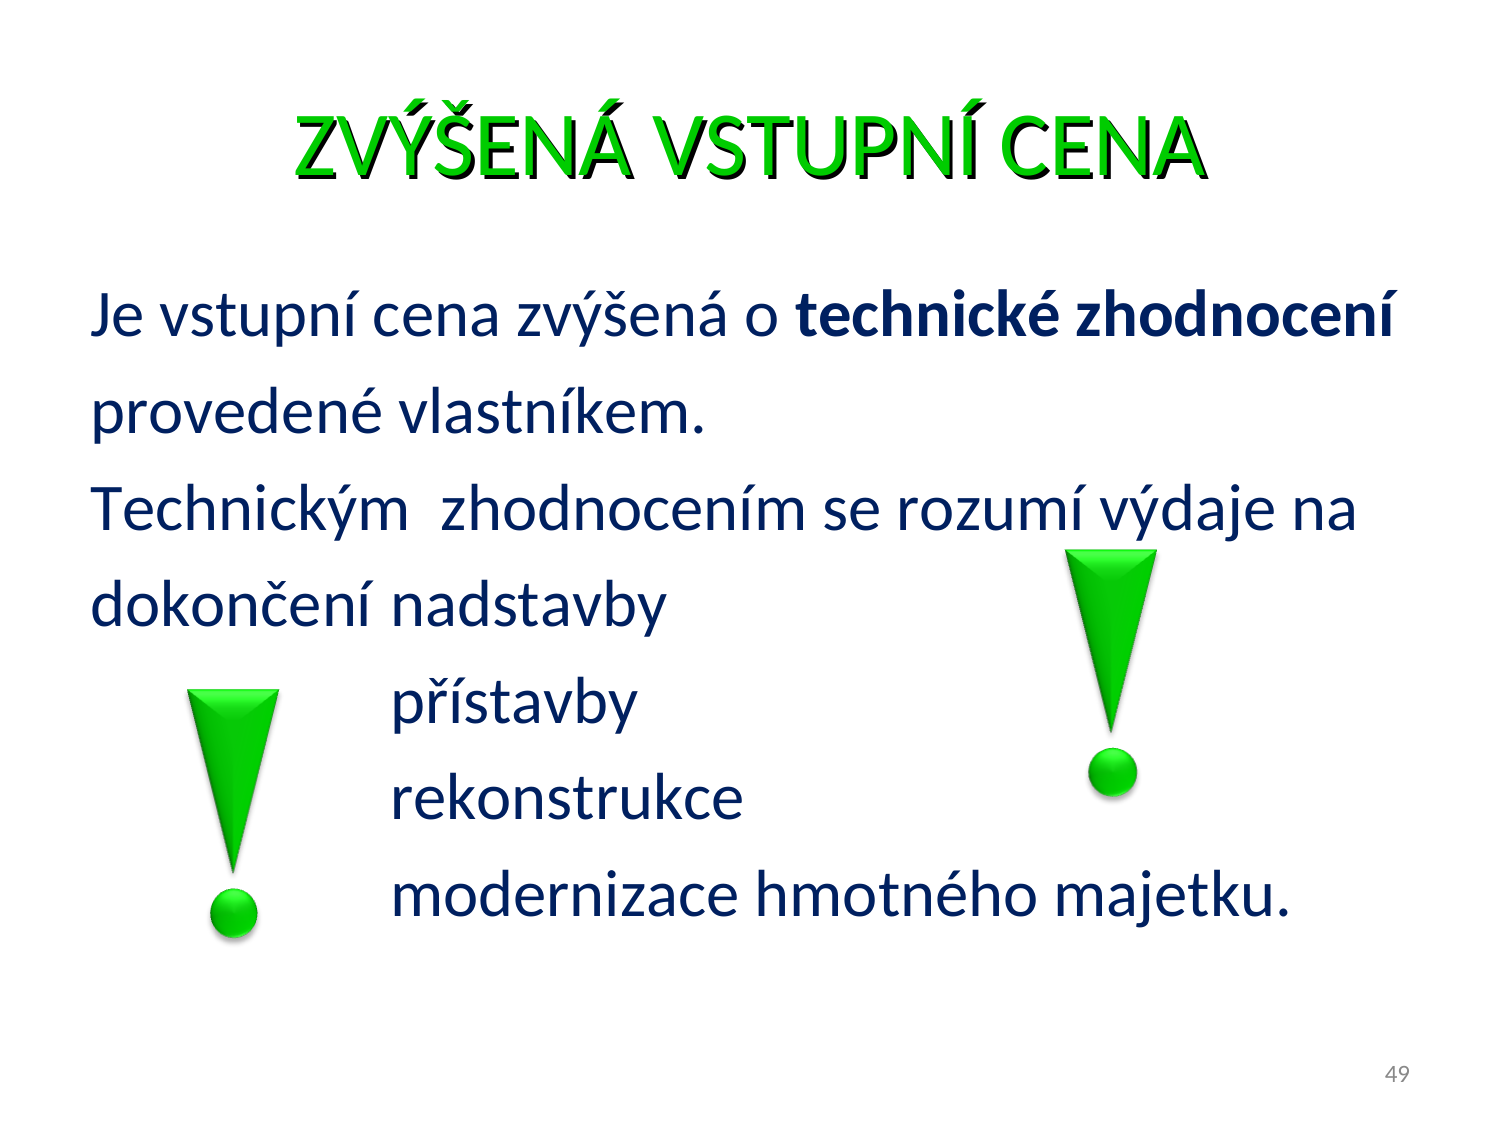

# ZVÝŠENÁ VSTUPNÍ CENA
Je vstupní cena zvýšená o technické zhodnocení
provedené vlastníkem.
Technickým zhodnocením se rozumí výdaje na
dokončení	nadstavby
			přístavby
			rekonstrukce
			modernizace hmotného majetku.